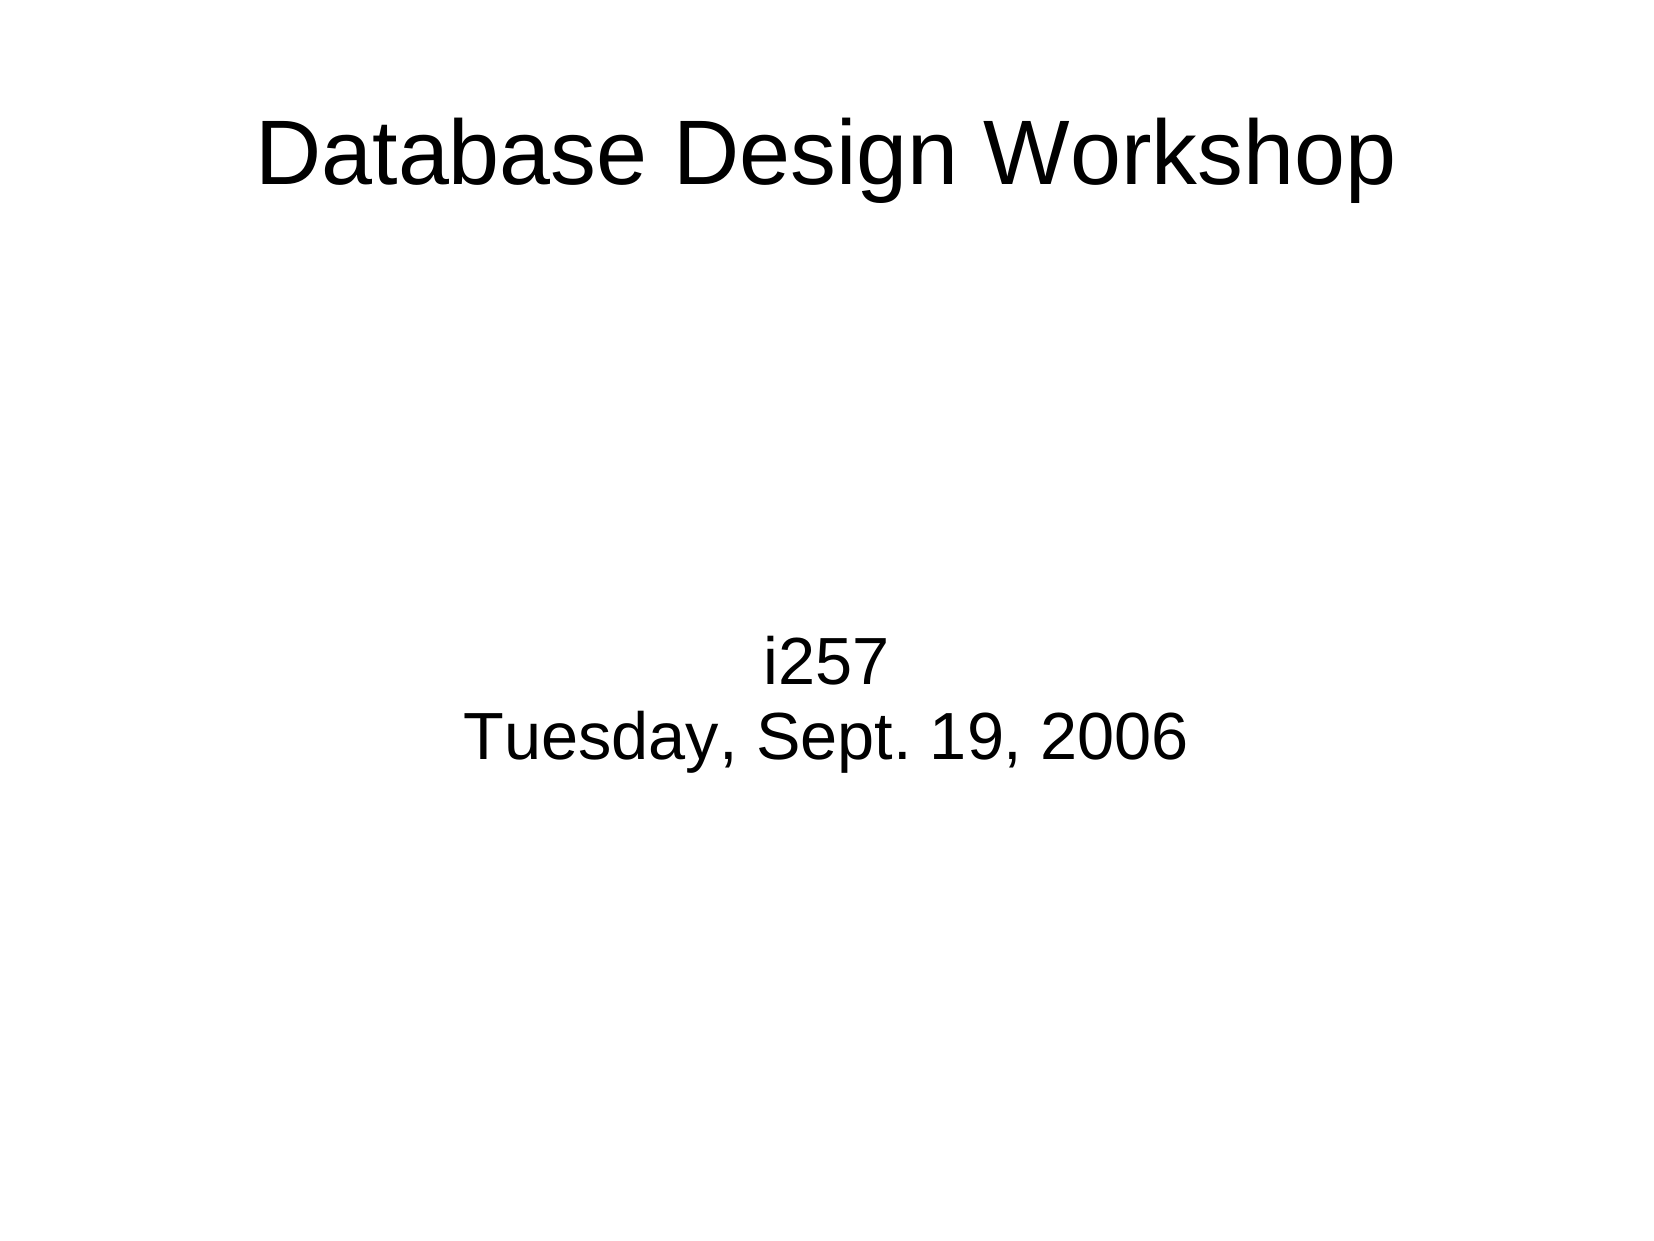

# Database Design Workshop
i257
Tuesday, Sept. 19, 2006